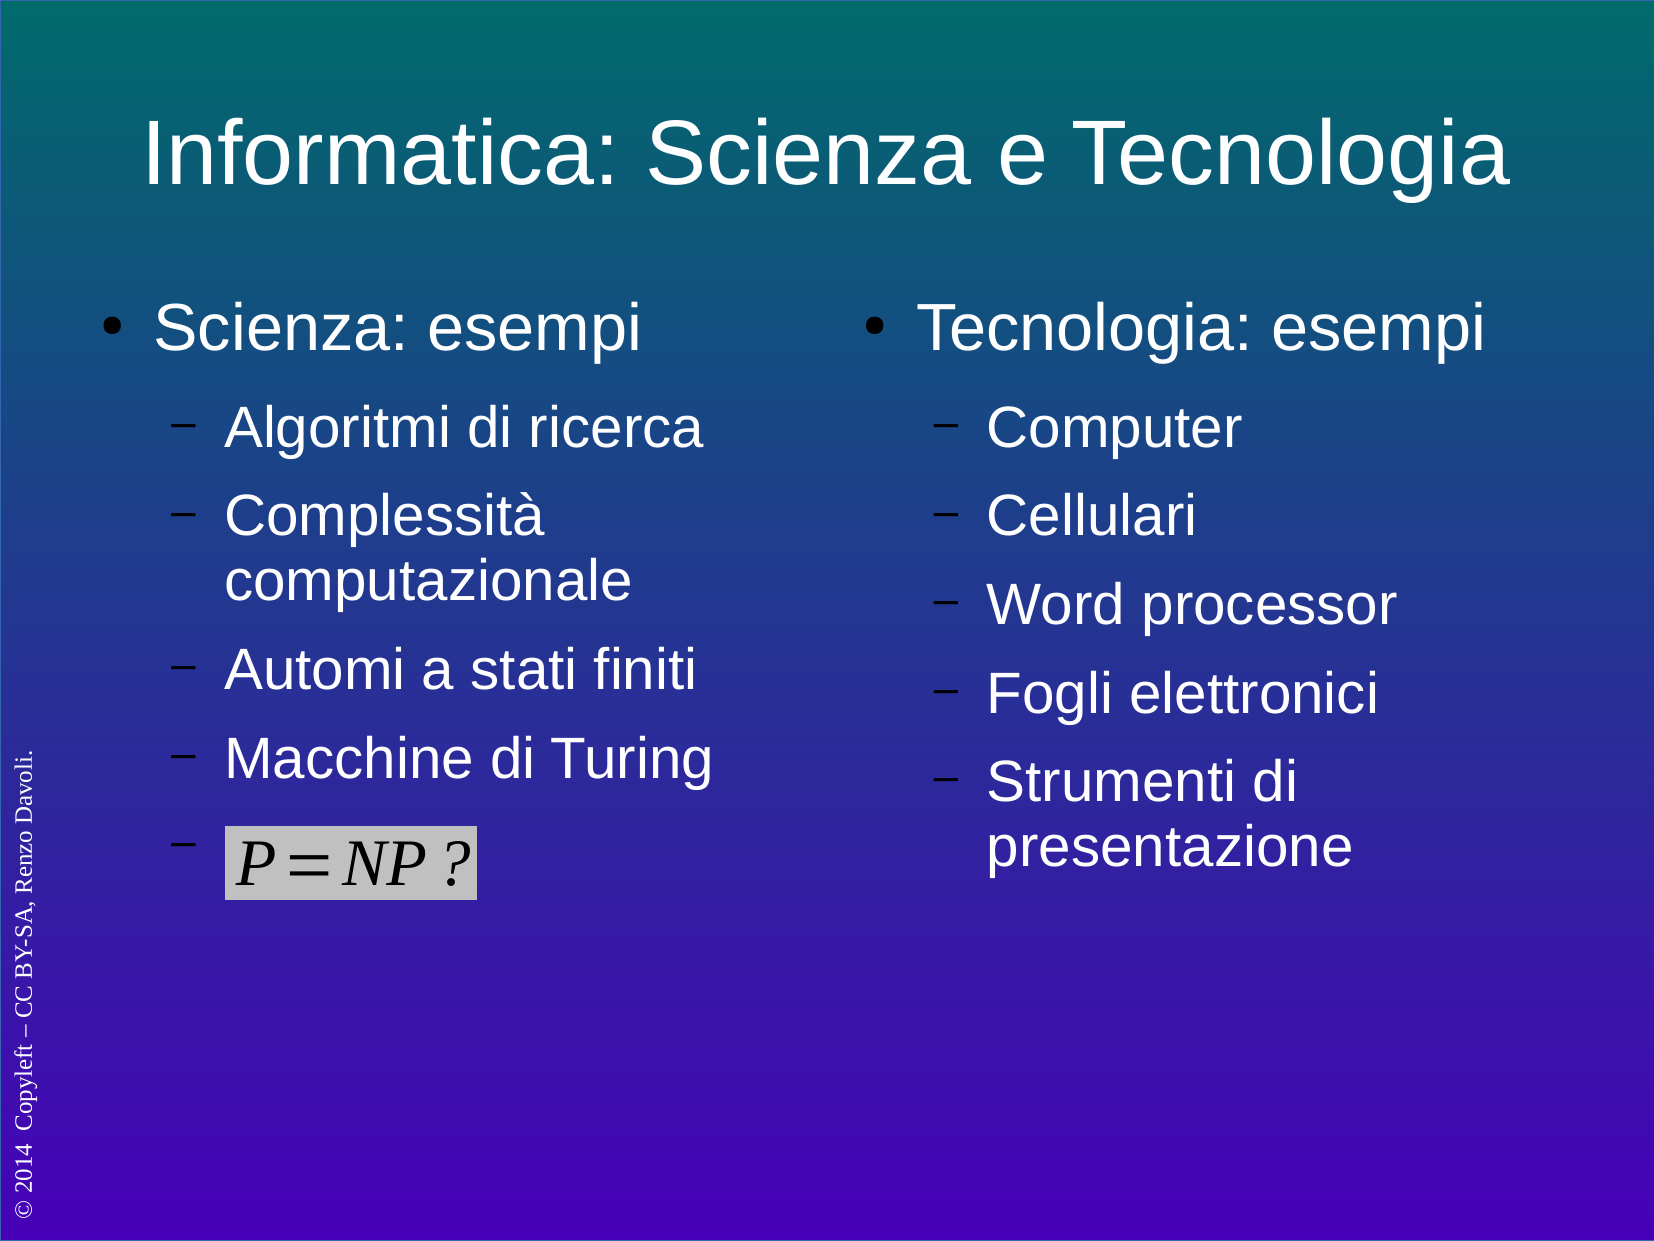

# Informatica: Scienza e Tecnologia
Scienza: esempi
Algoritmi di ricerca
Complessità computazionale
Automi a stati finiti
Macchine di Turing
Tecnologia: esempi
Computer
Cellulari
Word processor
Fogli elettronici
Strumenti di presentazione